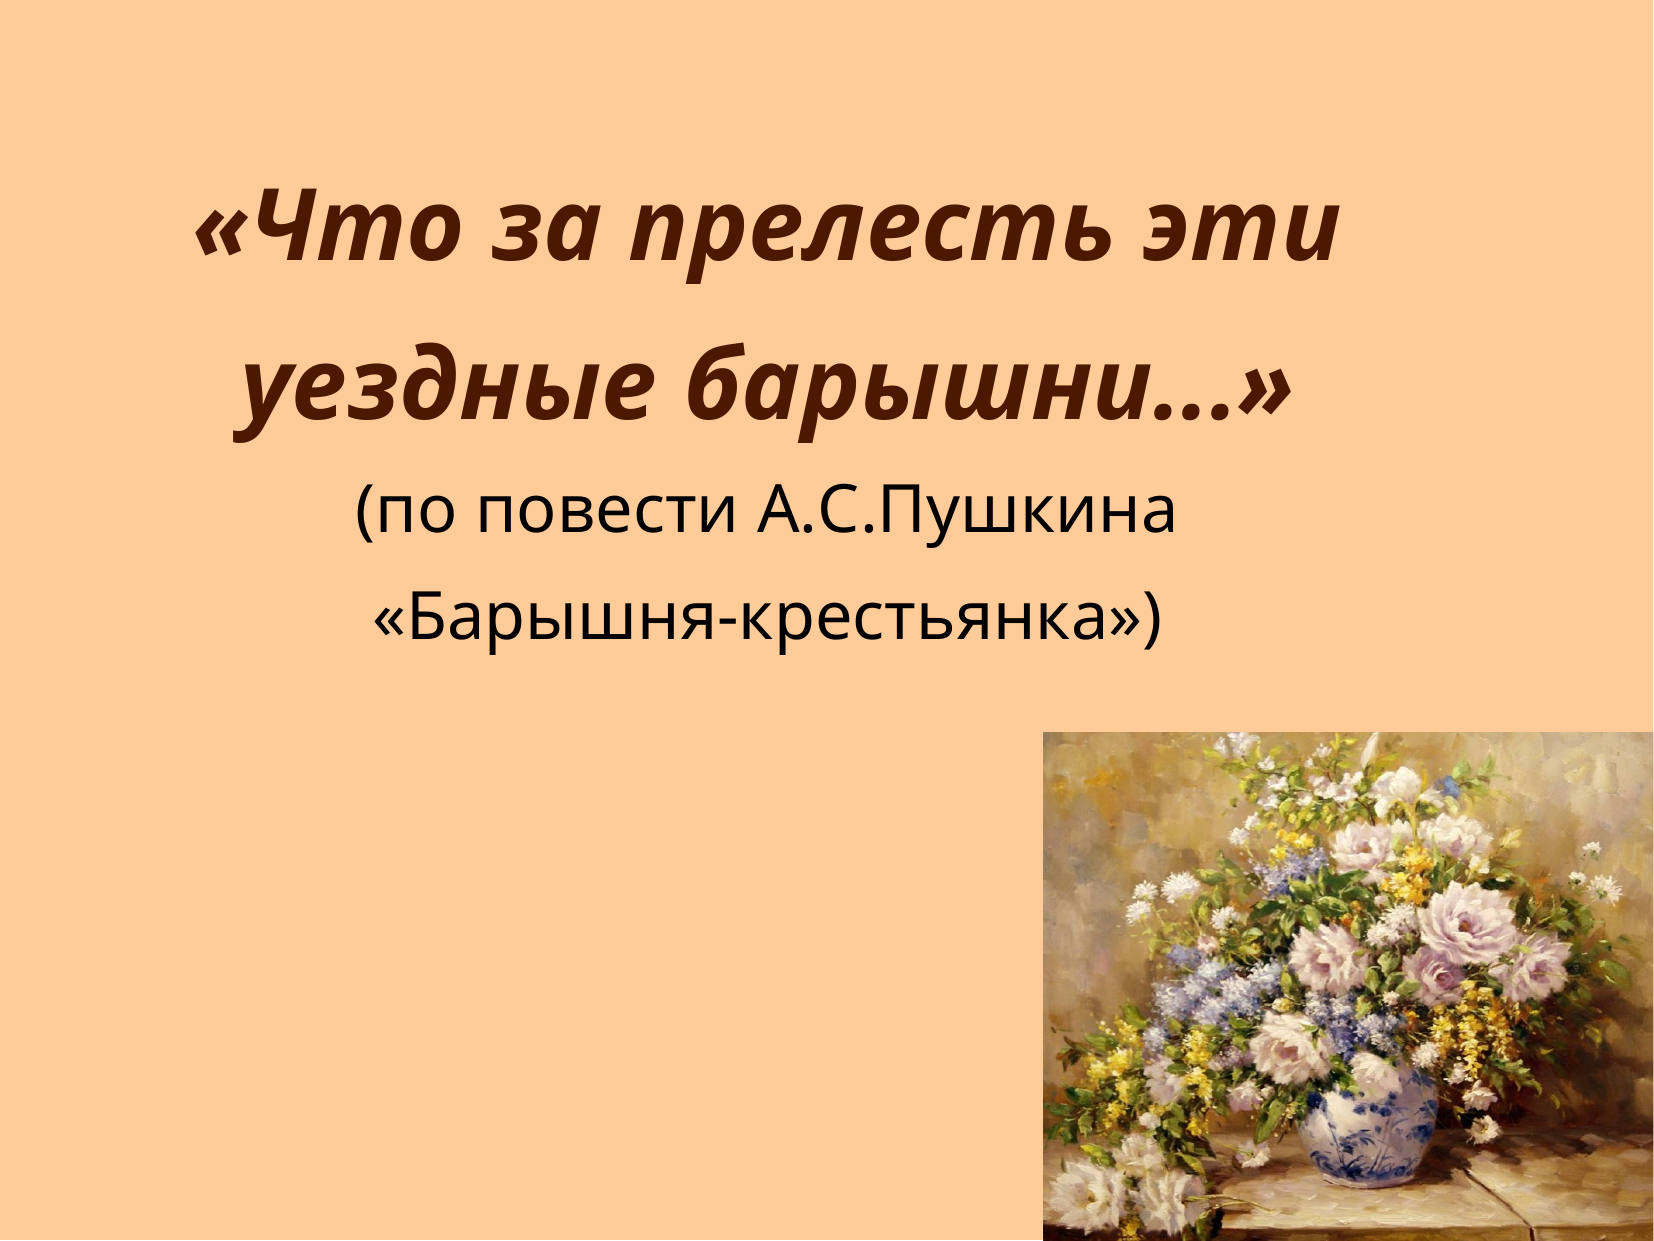

# «Что за прелесть эти уездные барышни...» (по повести А.С.Пушкина «Барышня-крестьянка»)